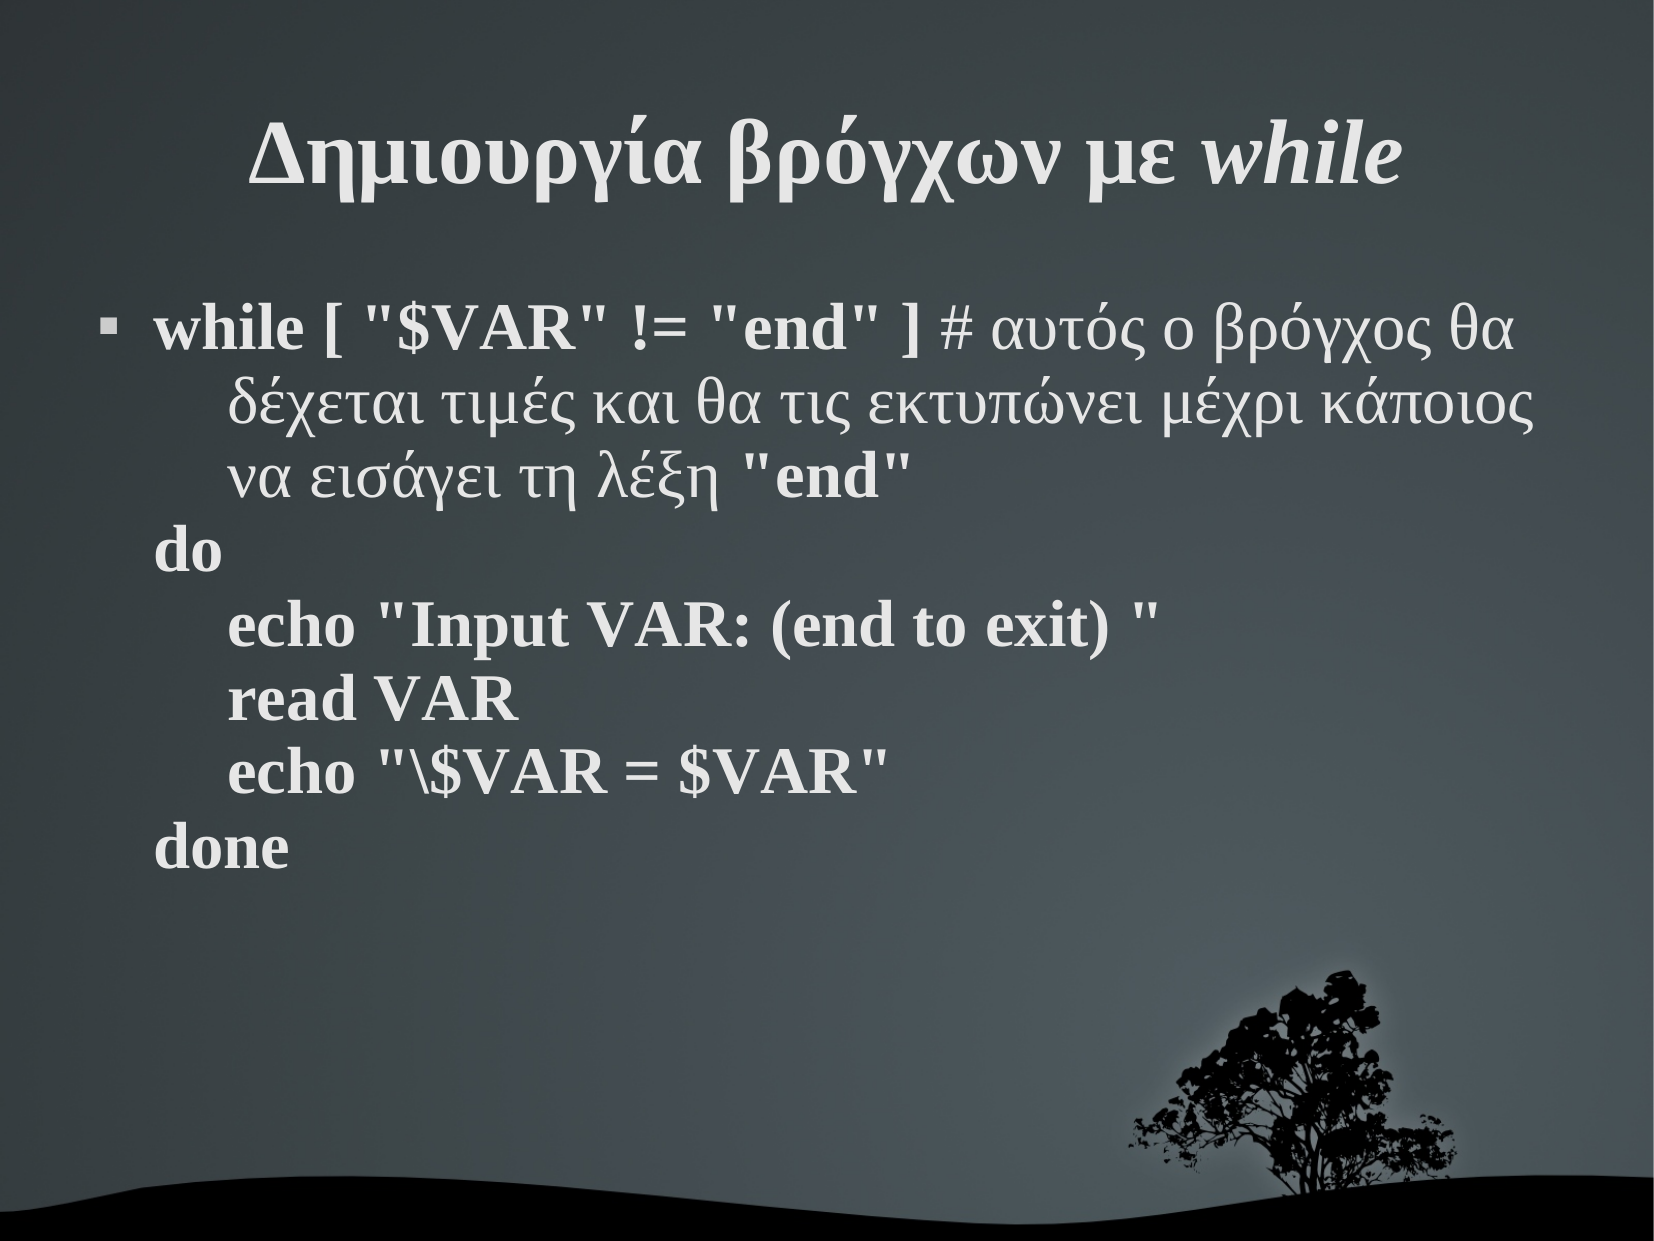

Δημιουργία βρόγχων με while
# while [ "$VAR" != "end" ] # αυτός ο βρόγχος θα 		δέχεται τιμές και θα τις εκτυπώνει μέχρι κάποιος 		να εισάγει τη λέξη "end" do echo "Input VAR: (end to exit) " read VAR echo "\$VAR = $VAR" done